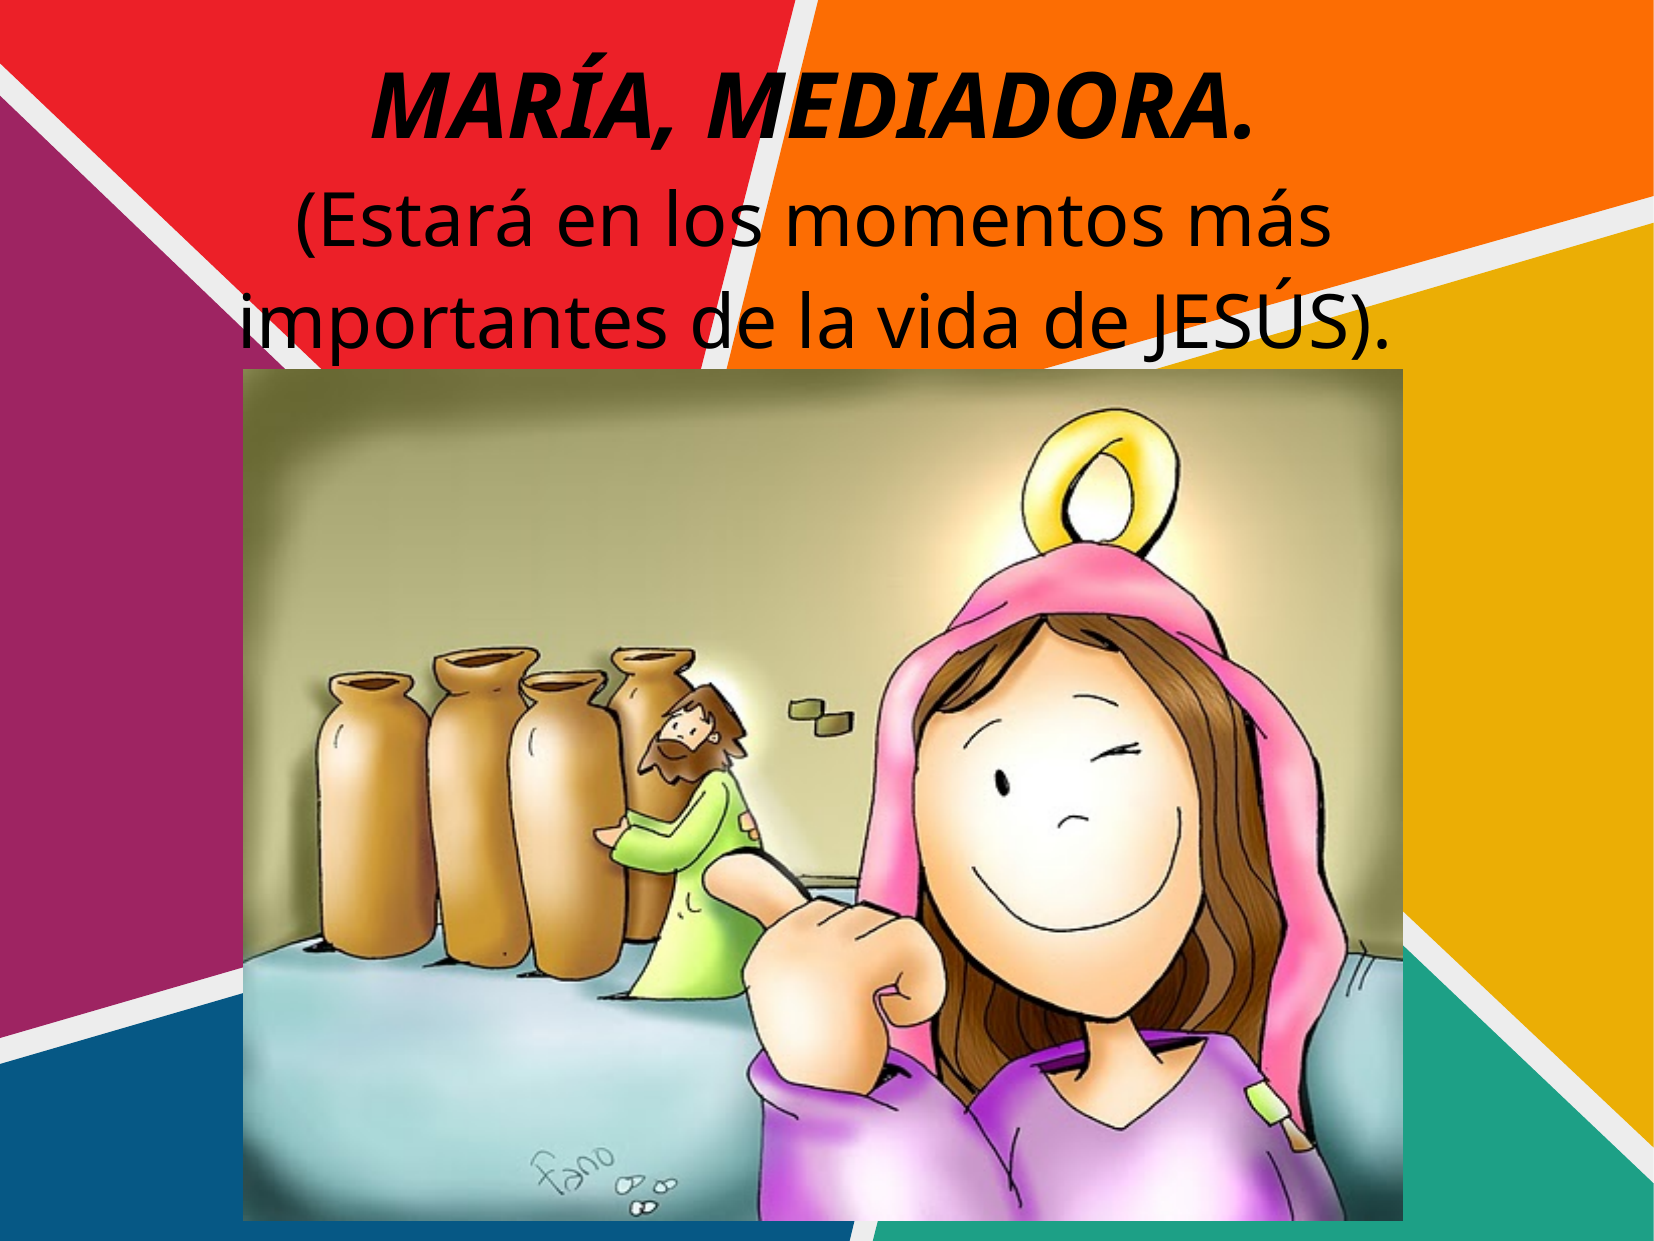

# MARÍA, MEDIADORA. (Estará en los momentos más importantes de la vida de JESÚS).